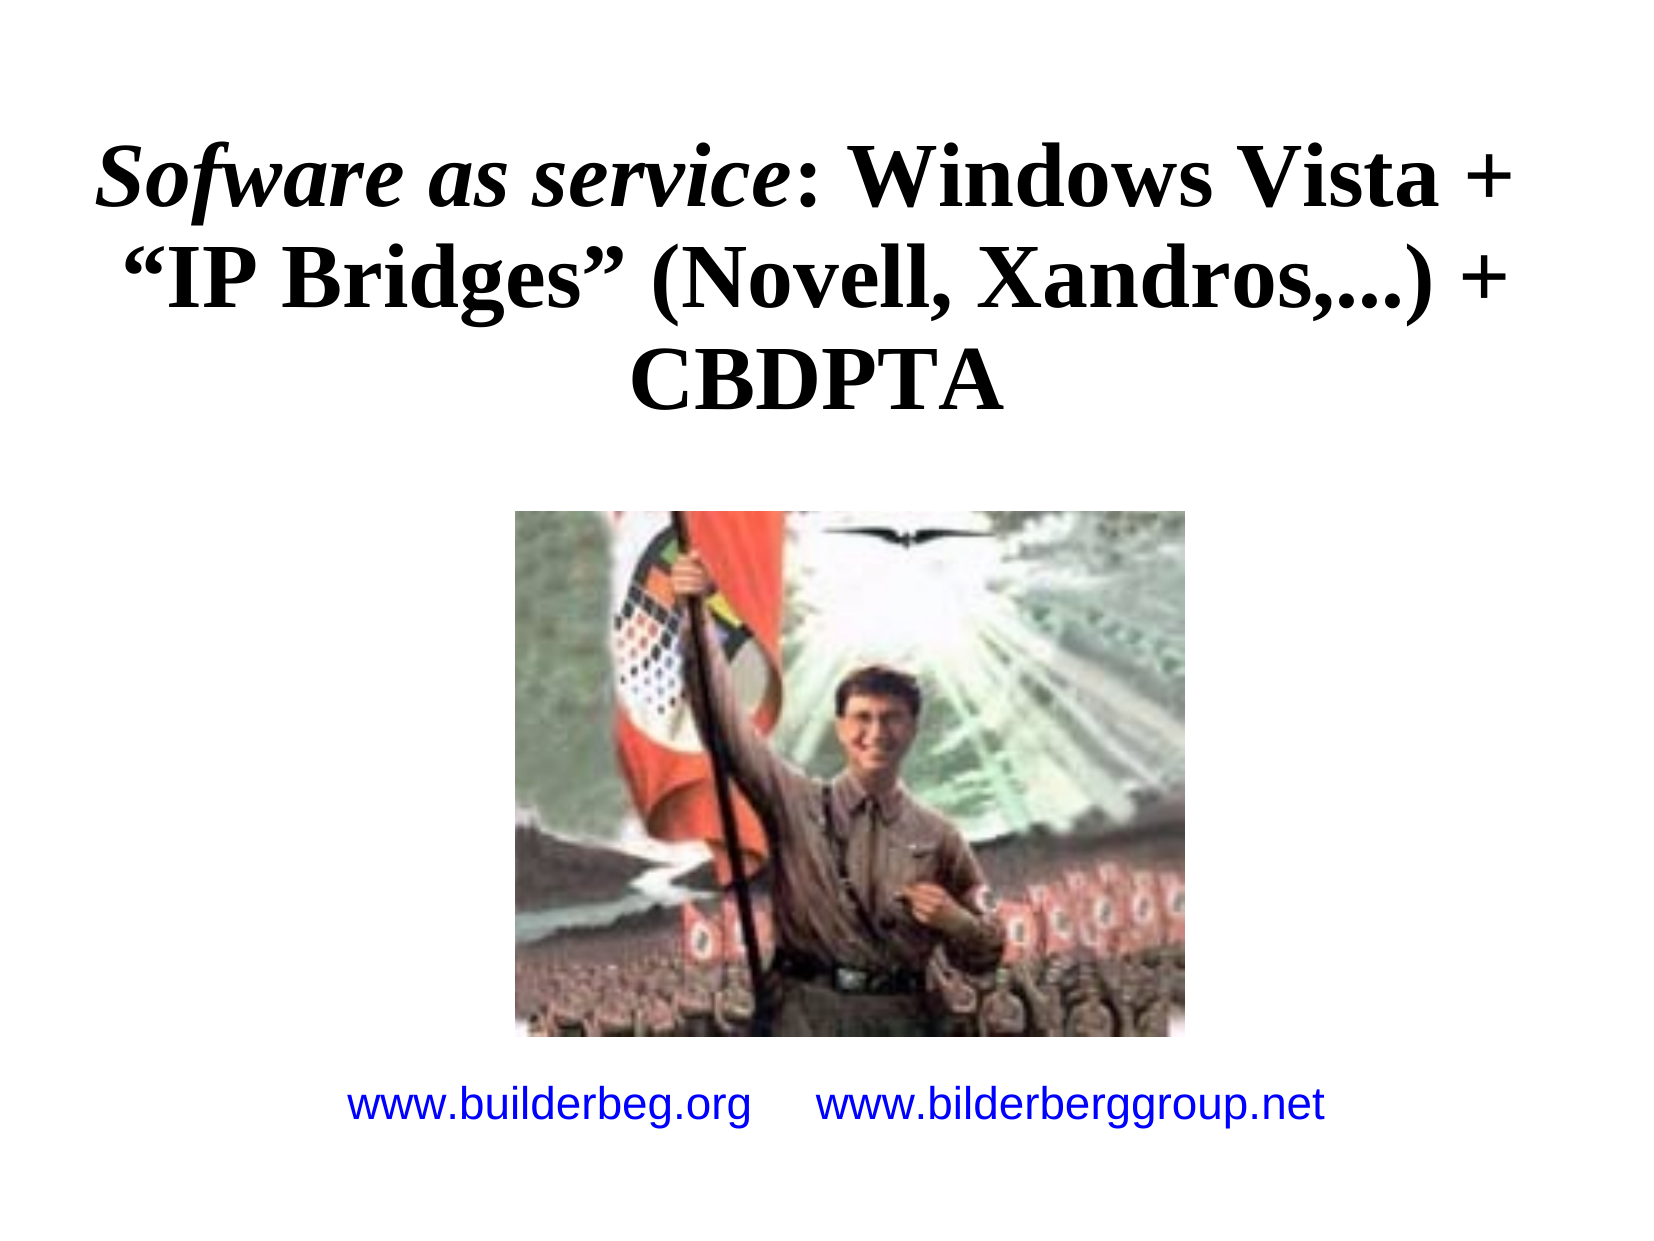

# Sofware as service: Windows Vista + “IP Bridges” (Novell, Xandros,...) + CBDPTA
www.builderbeg.org www.bilderberggroup.net